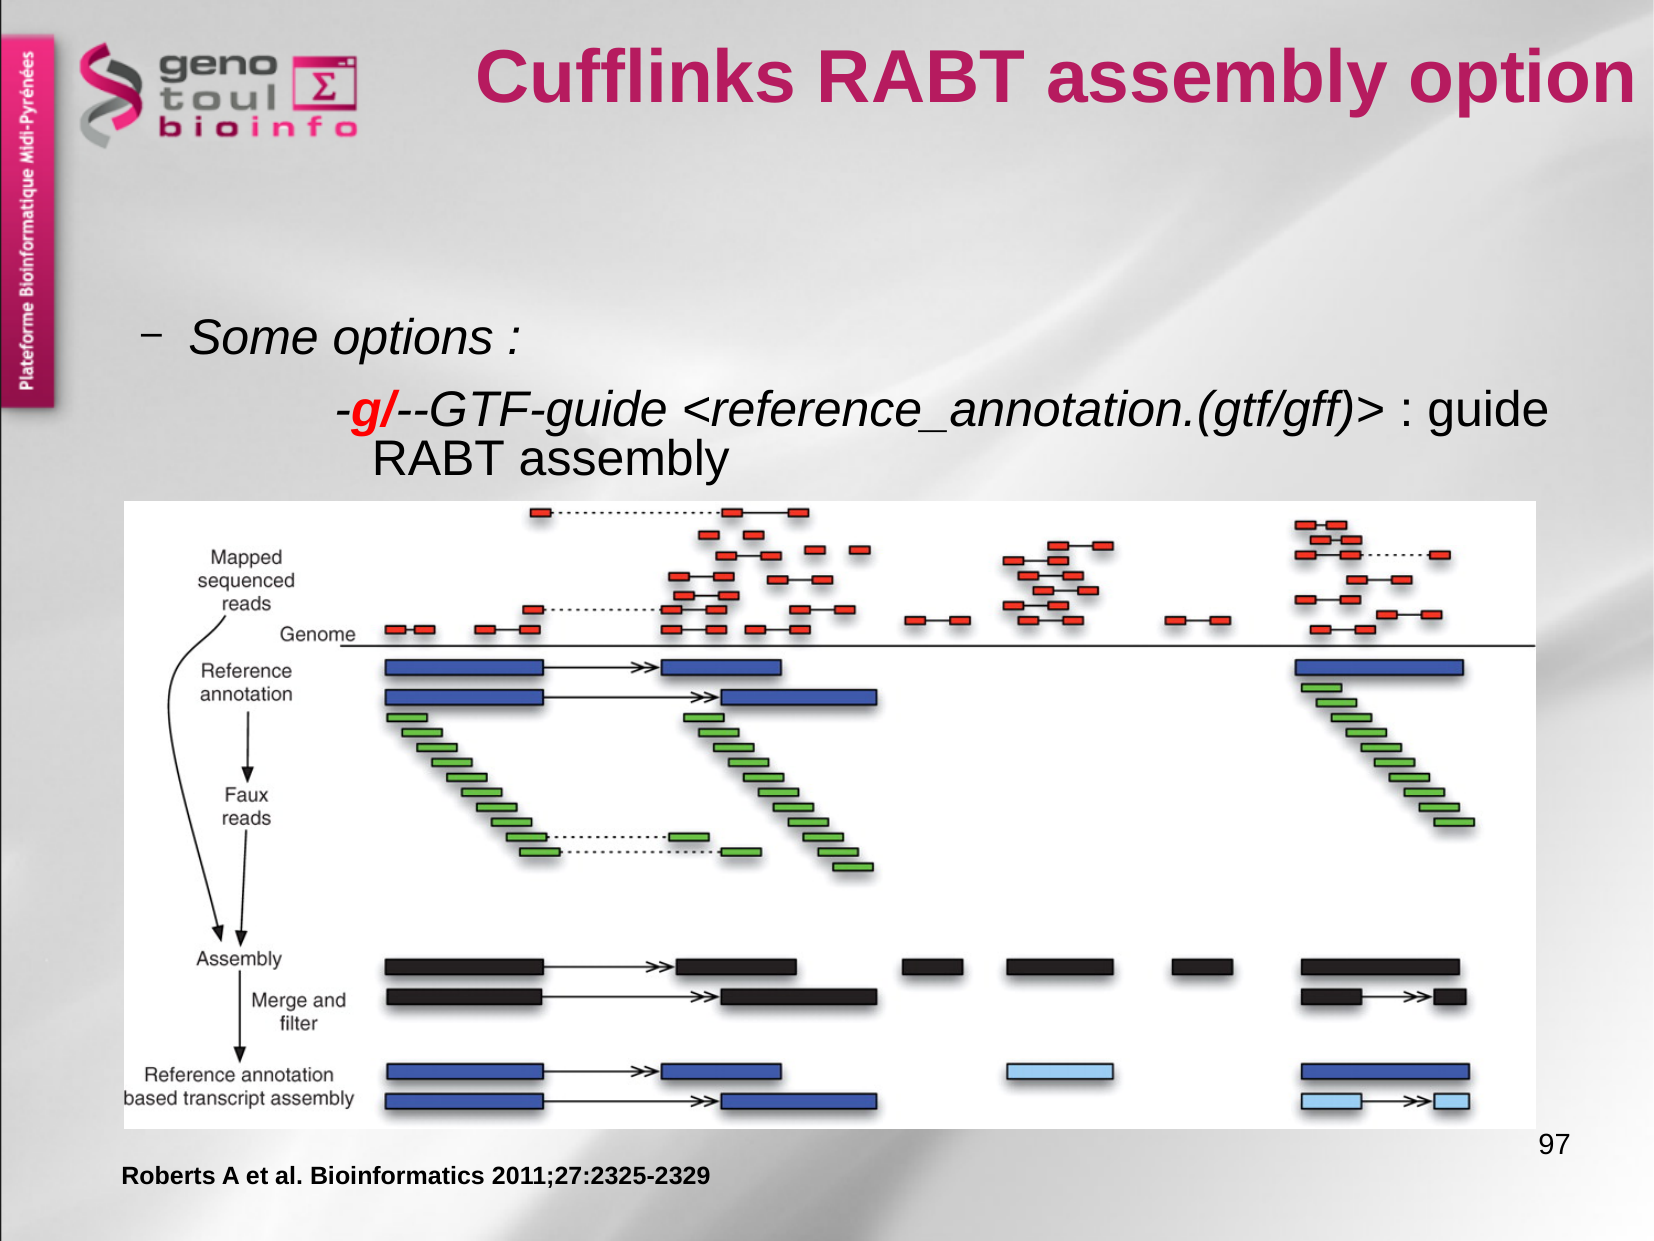

Cufflinks RABT assembly option
# Some options :
-g/--GTF-guide <reference_annotation.(gtf/gff)> : guide RABT assembly
Roberts A et al. Bioinformatics 2011;27:2325-2329